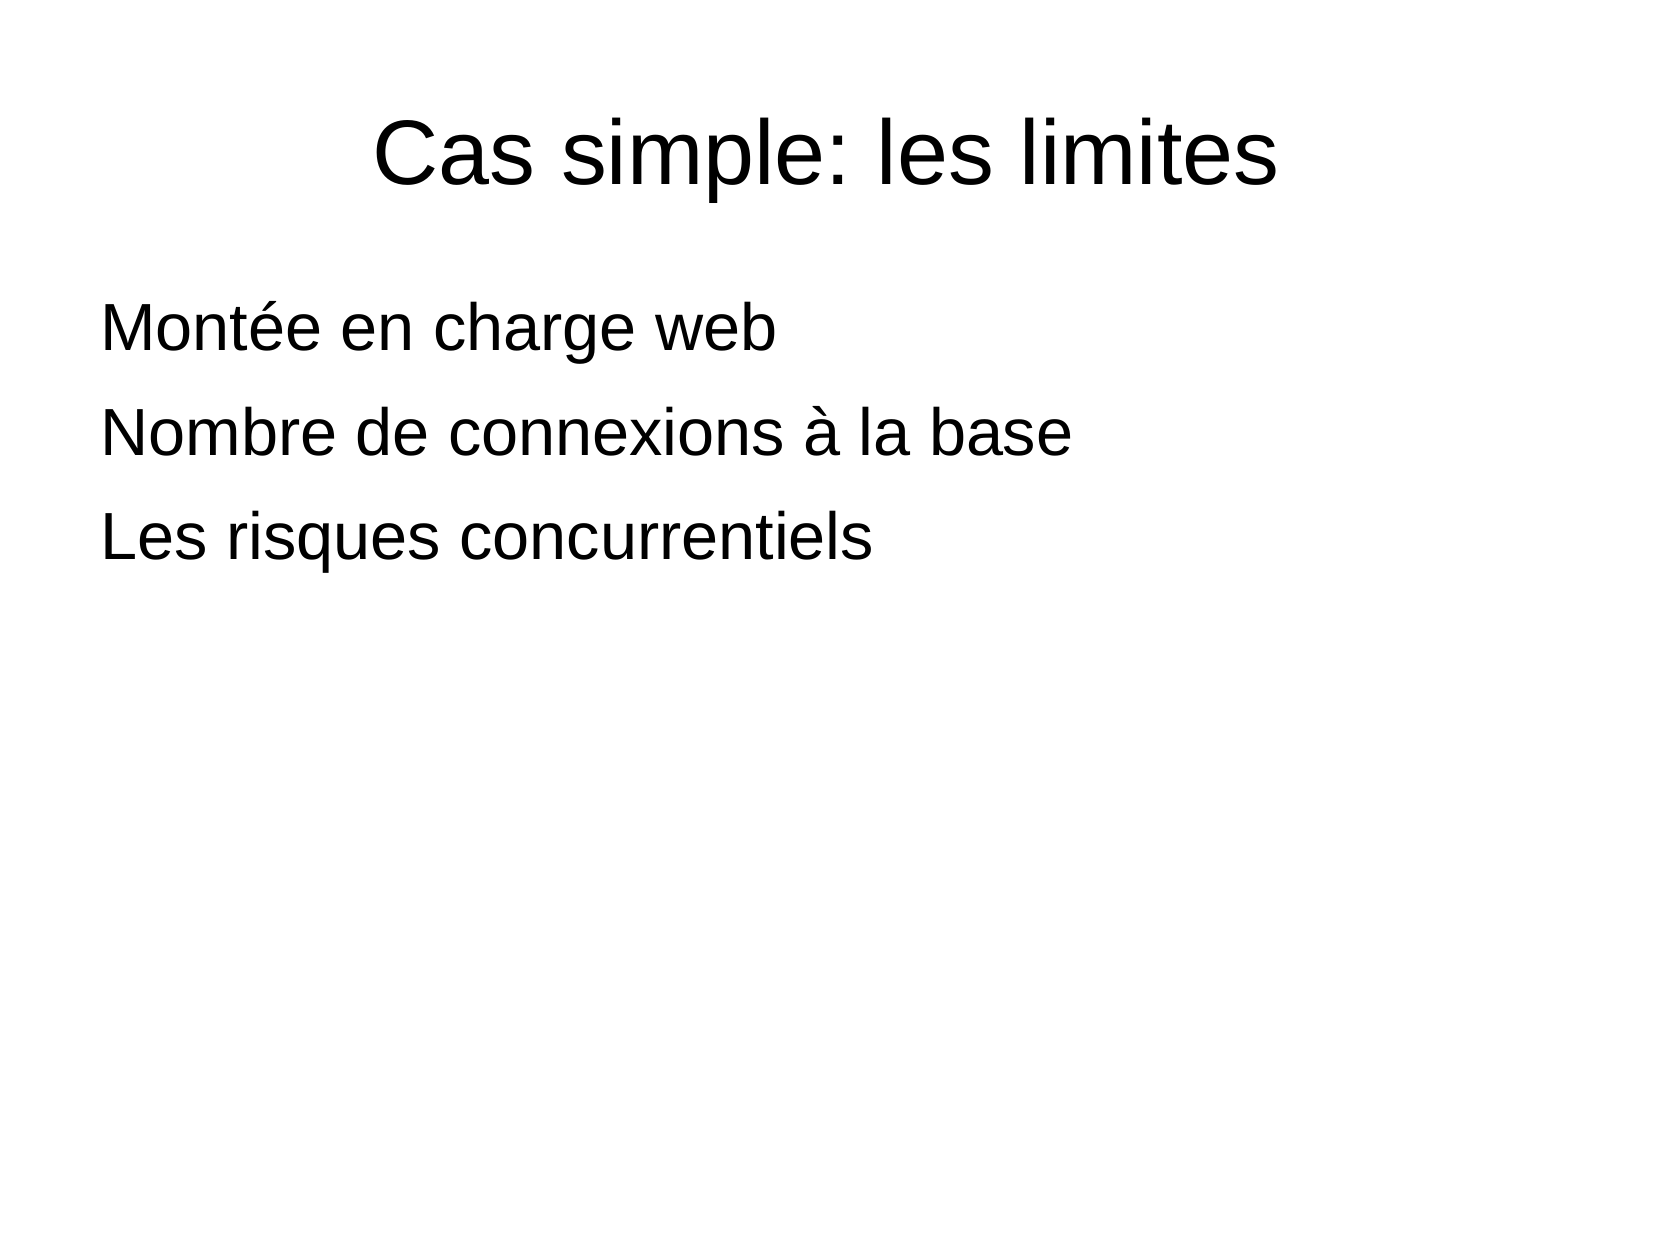

# Cas simple: les limites
Montée en charge web
Nombre de connexions à la base
Les risques concurrentiels